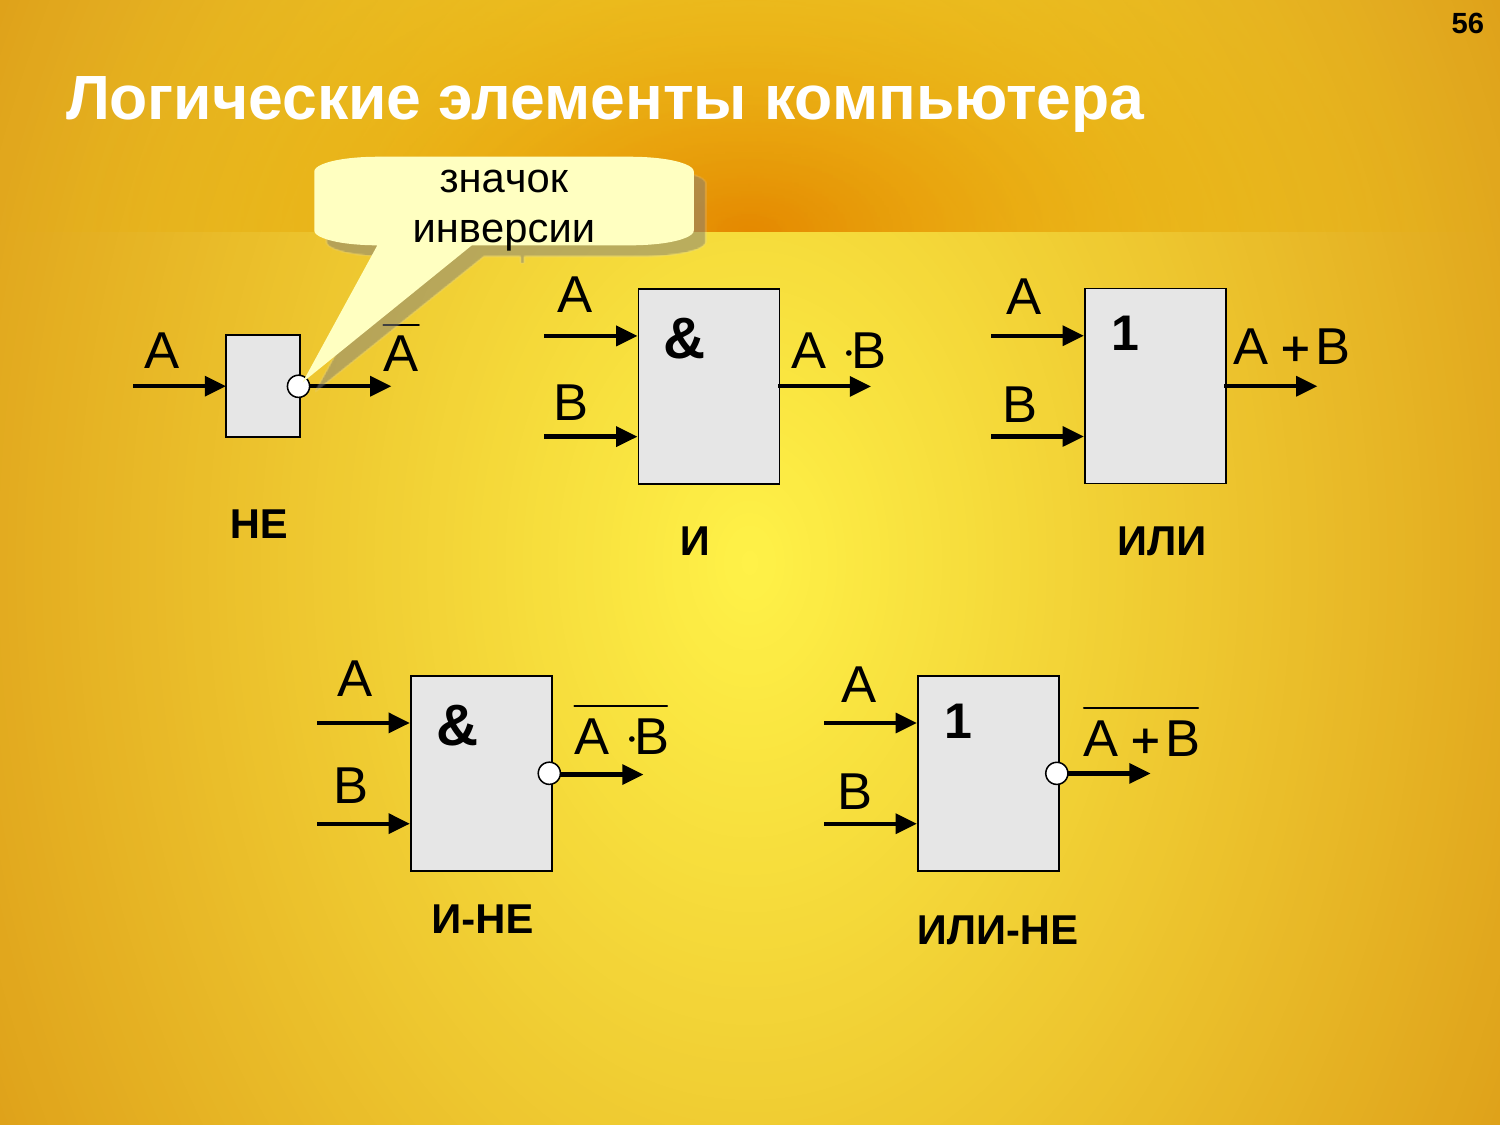

# Логические элементы компьютера
значок инверсии
1
&
НЕ
И
ИЛИ
&
1
И-НЕ
ИЛИ-НЕ